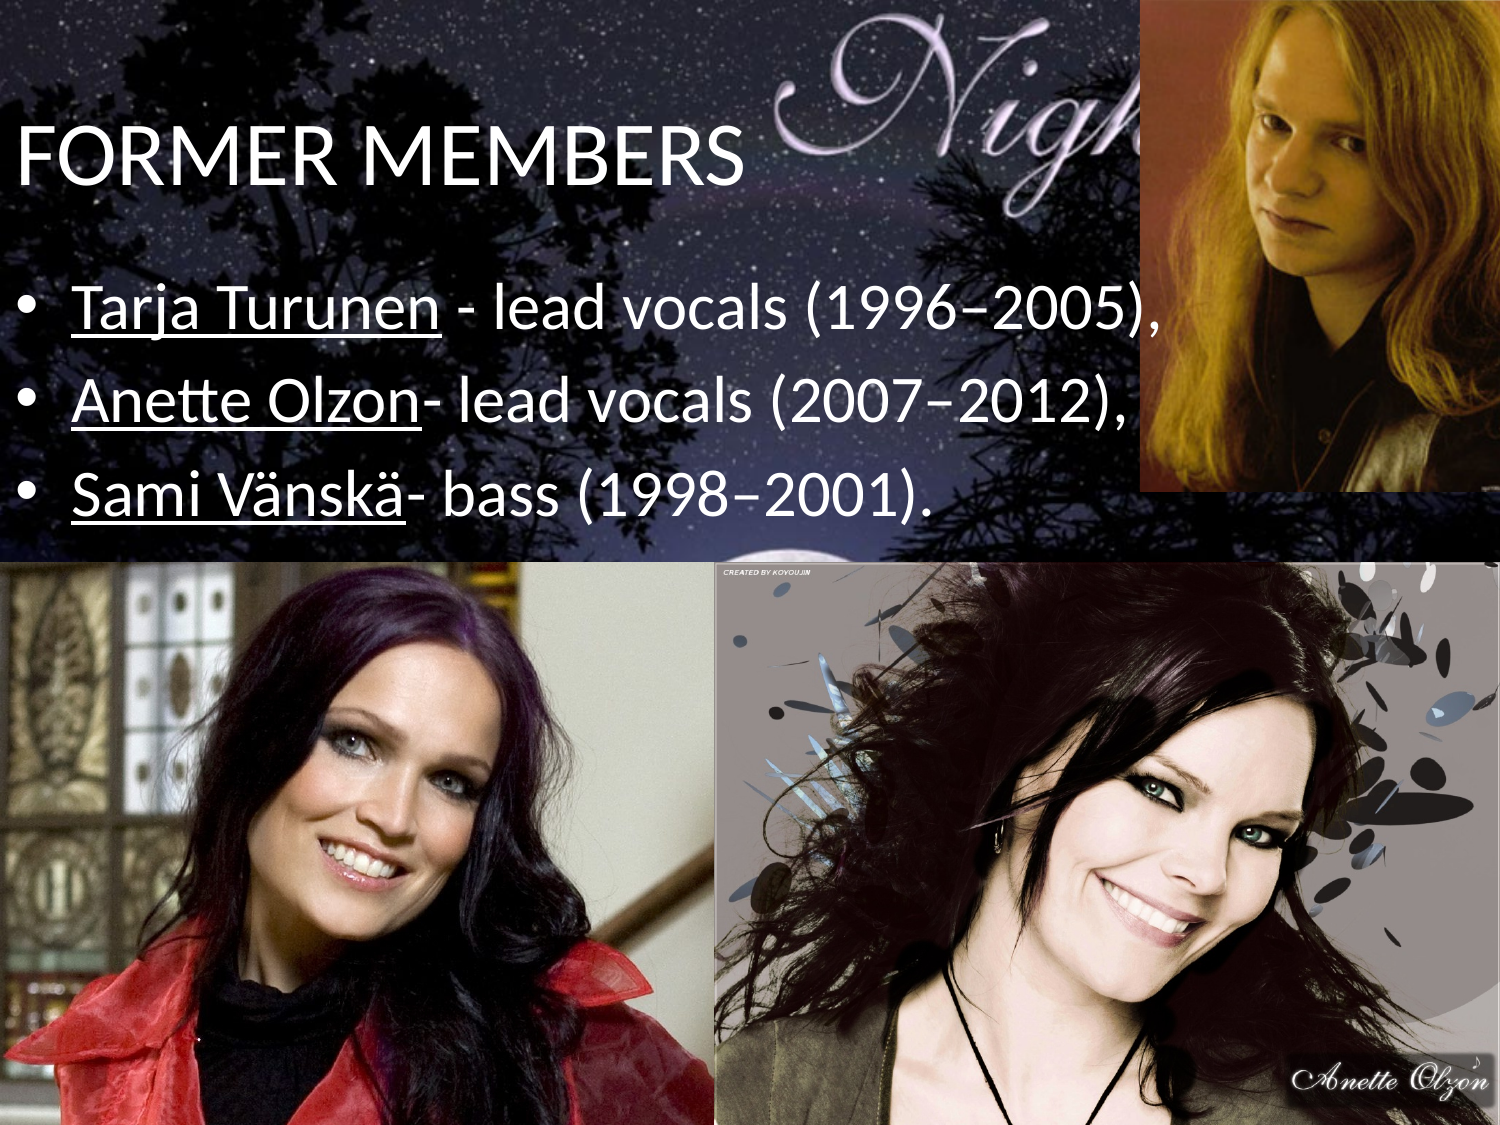

# FORMER MEMBERS
Tarja Turunen - lead vocals (1996–2005),
Anette Olzon- lead vocals (2007–2012),
Sami Vänskä- bass (1998–2001).